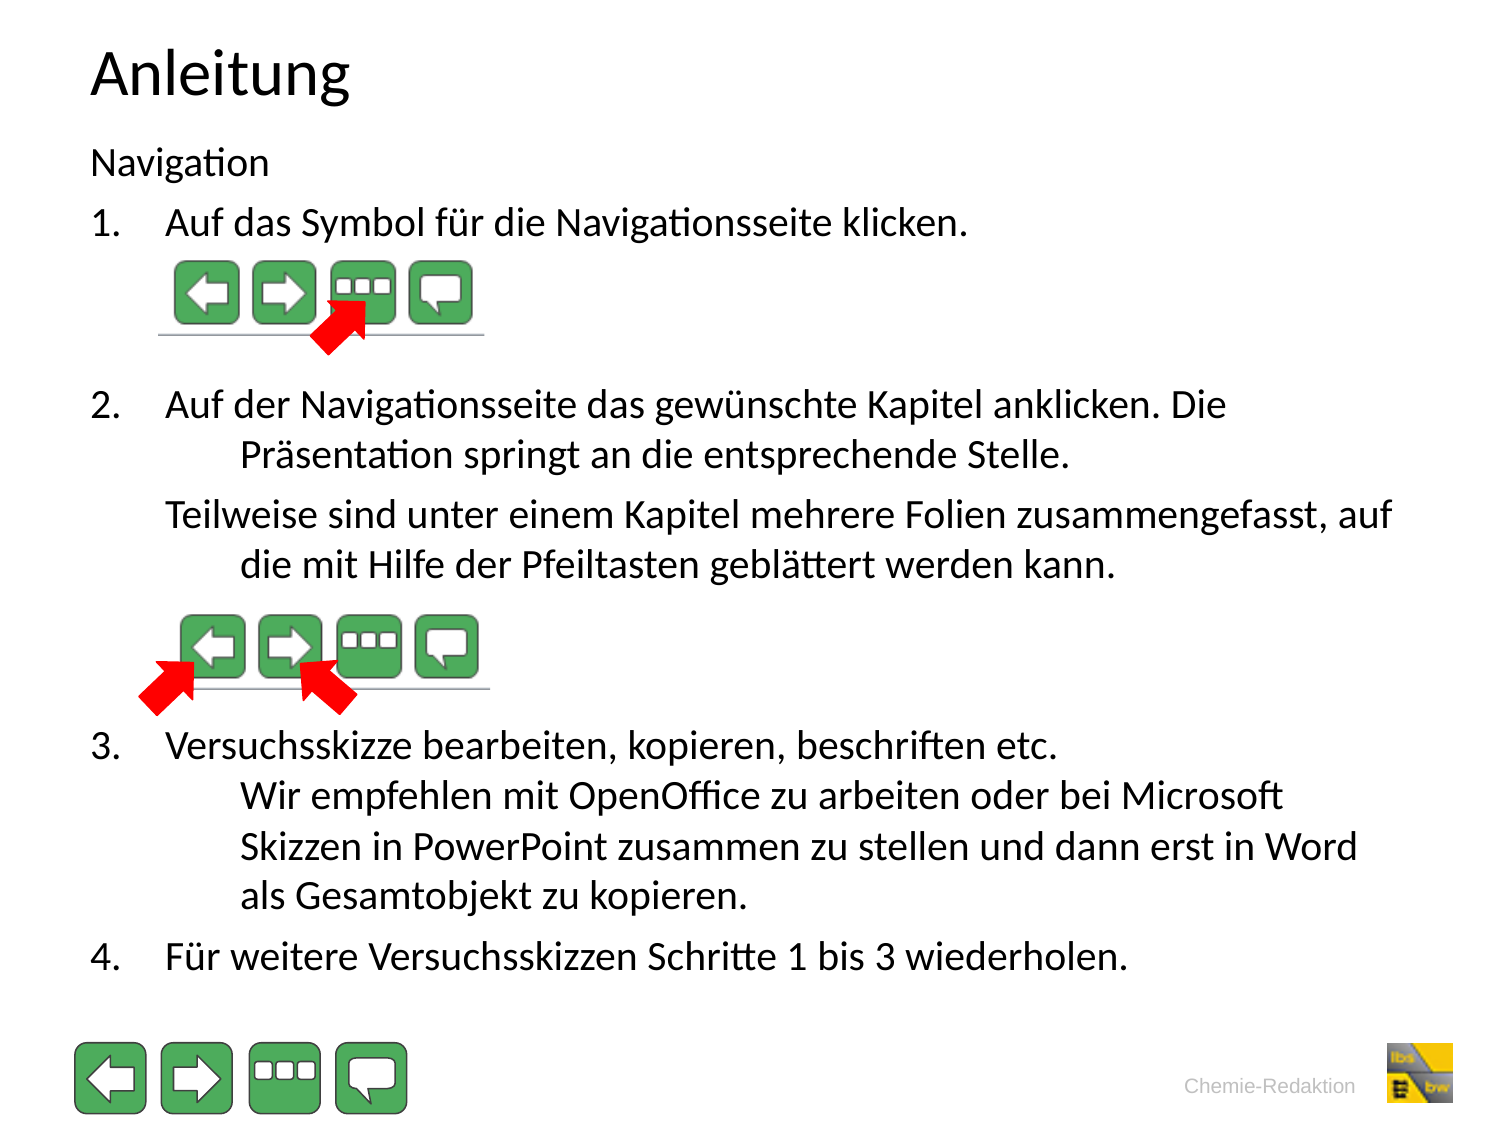

# Anleitung
Navigation
Auf das Symbol für die Navigationsseite klicken.
Auf der Navigationsseite das gewünschte Kapitel anklicken. Die Präsentation springt an die entsprechende Stelle.
Teilweise sind unter einem Kapitel mehrere Folien zusammengefasst, auf die mit Hilfe der Pfeiltasten geblättert werden kann.
Versuchsskizze bearbeiten, kopieren, beschriften etc.
Wir empfehlen mit OpenOffice zu arbeiten oder bei Microsoft Skizzen in PowerPoint zusammen zu stellen und dann erst in Word als Gesamtobjekt zu kopieren.
Für weitere Versuchsskizzen Schritte 1 bis 3 wiederholen.